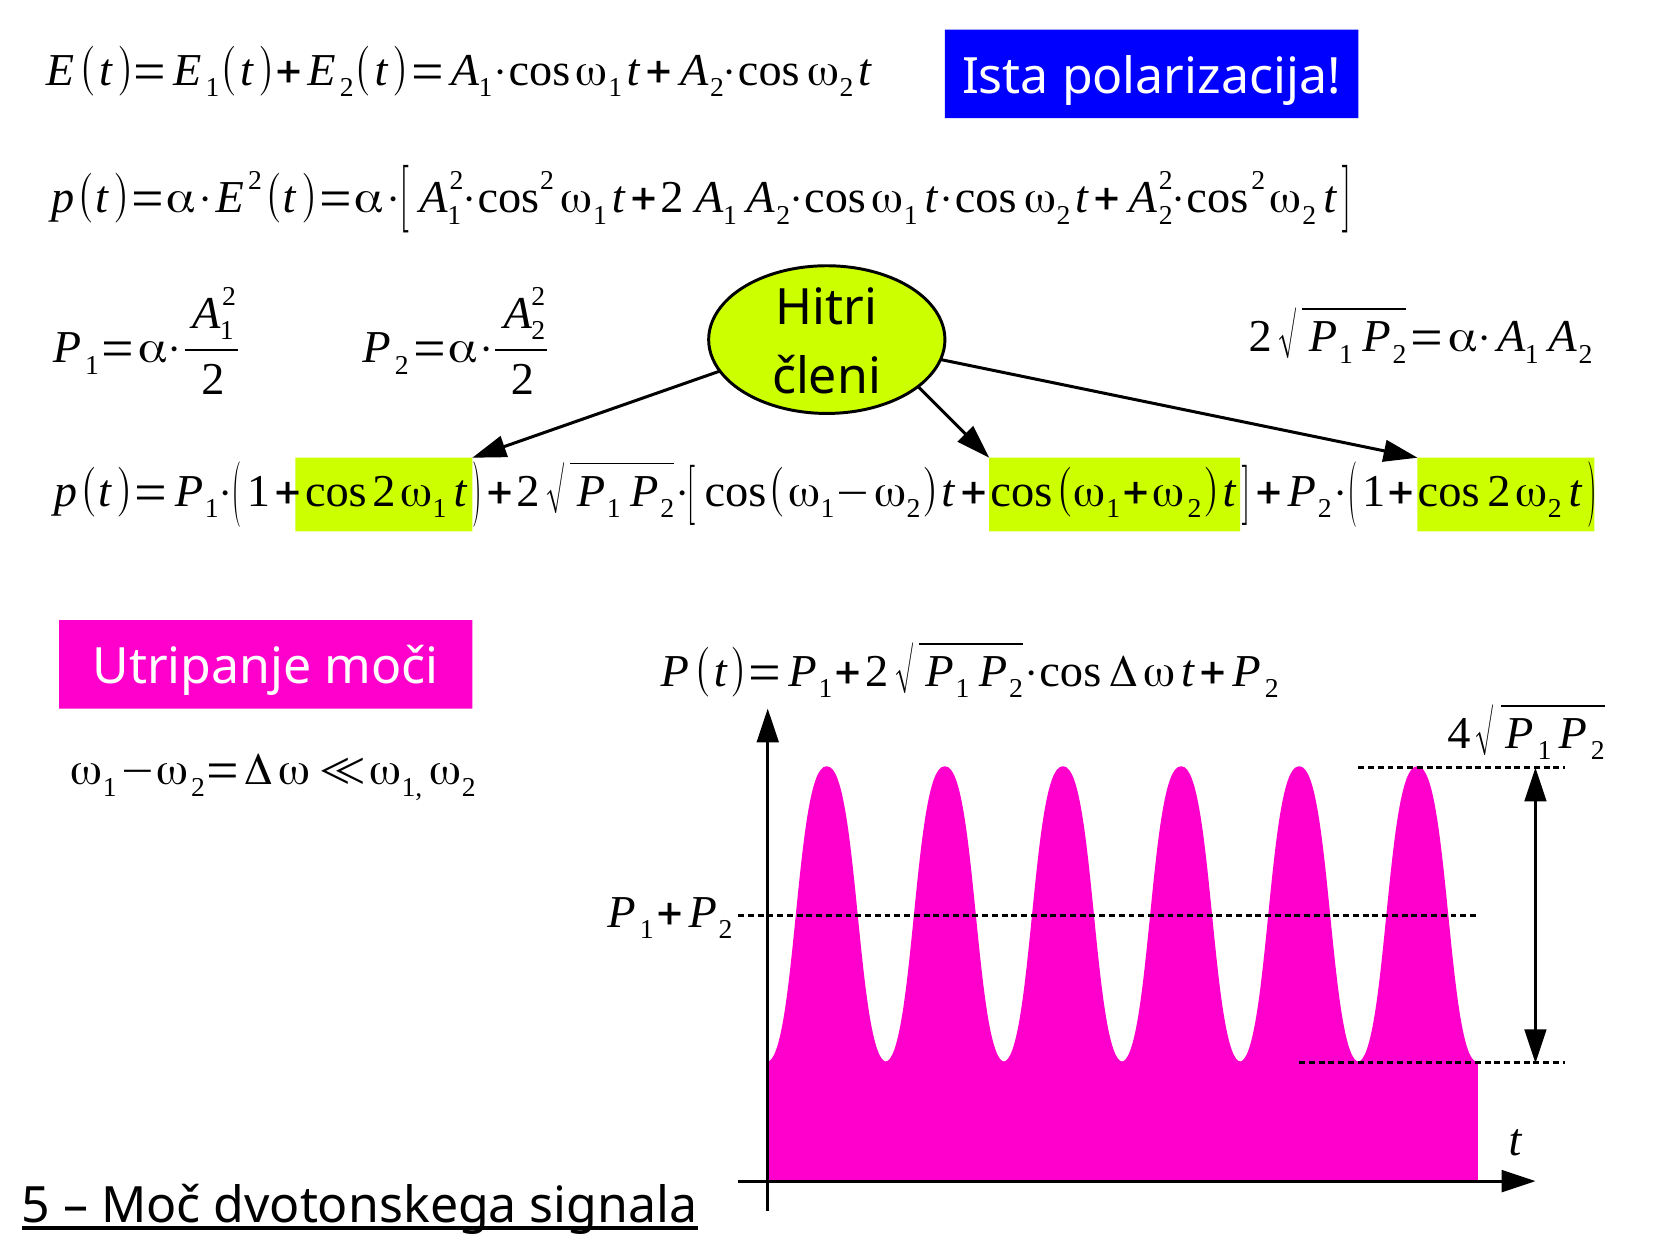

Ista polarizacija!
Hitri
členi
Utripanje moči
5 – Moč dvotonskega signala